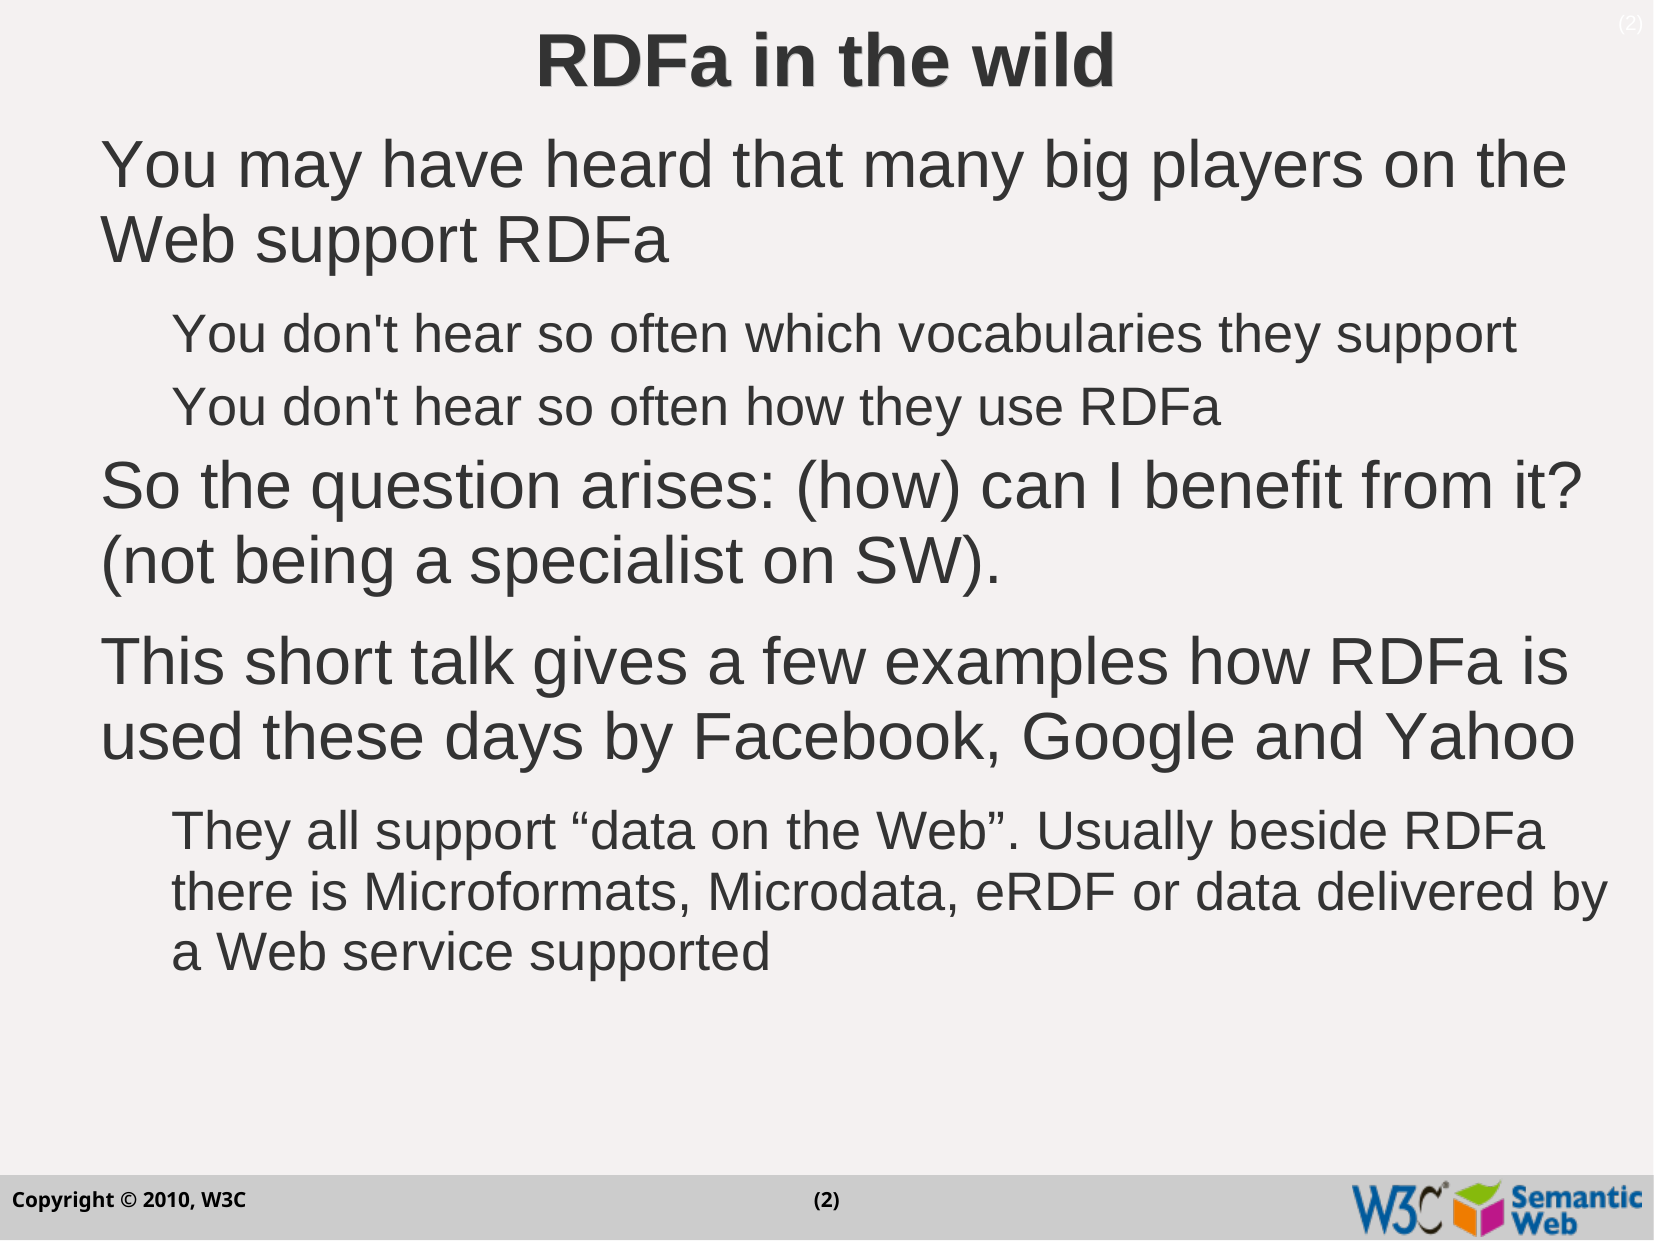

# RDFa in the wild
You may have heard that many big players on the Web support RDFa
You don't hear so often which vocabularies they support
You don't hear so often how they use RDFa
So the question arises: (how) can I benefit from it? (not being a specialist on SW).
This short talk gives a few examples how RDFa is used these days by Facebook, Google and Yahoo
They all support “data on the Web”. Usually beside RDFa there is Microformats, Microdata, eRDF or data delivered by a Web service supported